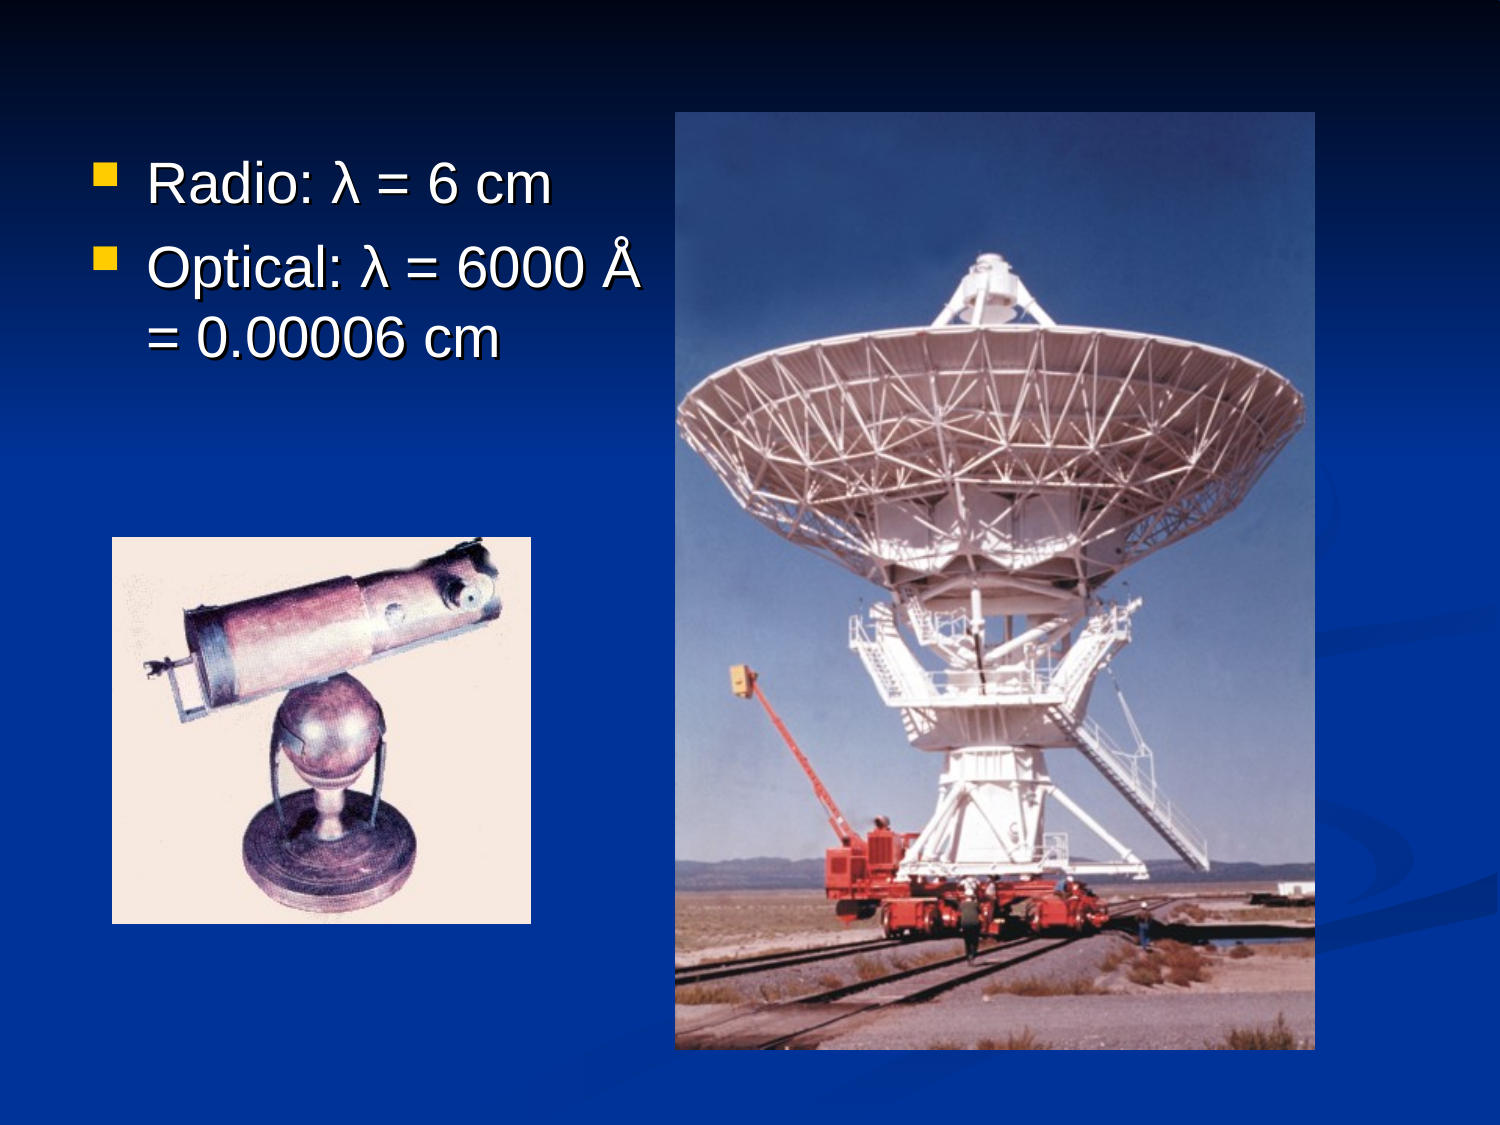

# Radio: λ = 6 cm
Optical: λ = 6000 Å = 0.00006 cm